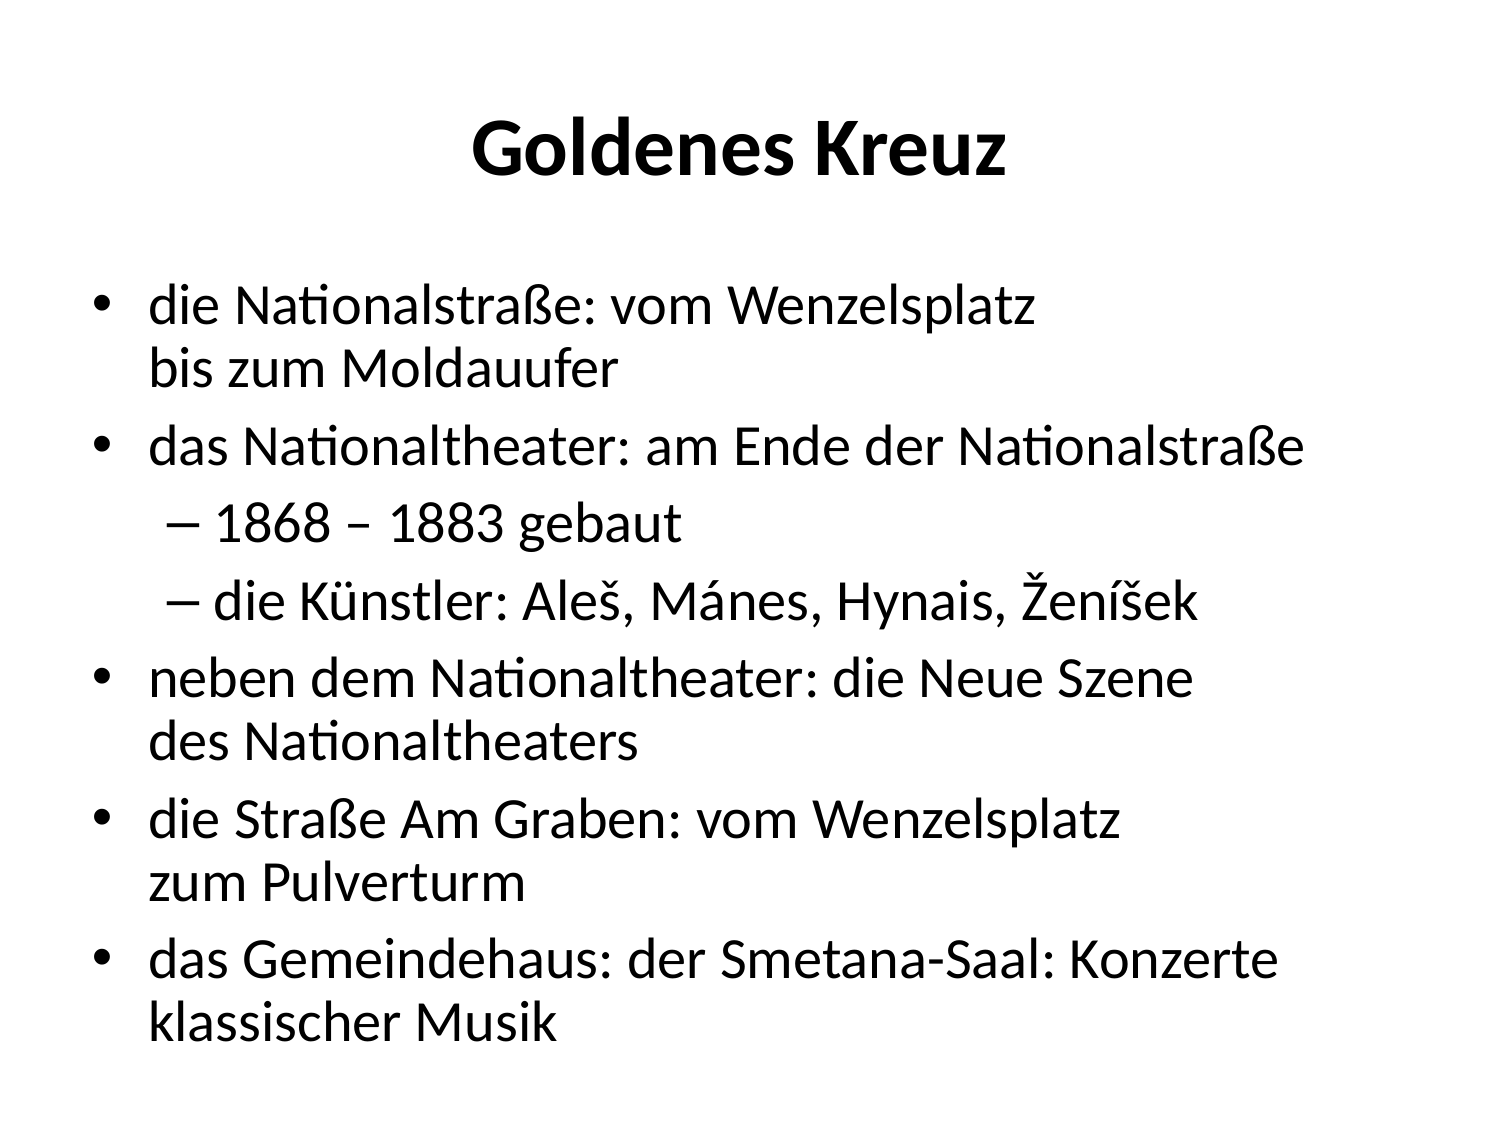

# Goldenes Kreuz
die Nationalstraße: vom Wenzelsplatz
bis zum Moldauufer
das Nationaltheater: am Ende der Nationalstraße
1868 – 1883 gebaut
die Künstler: Aleš, Mánes, Hynais, Ženíšek
neben dem Nationaltheater: die Neue Szene
des Nationaltheaters
die Straße Am Graben: vom Wenzelsplatz
zum Pulverturm
das Gemeindehaus: der Smetana-Saal: Konzerte klassischer Musik